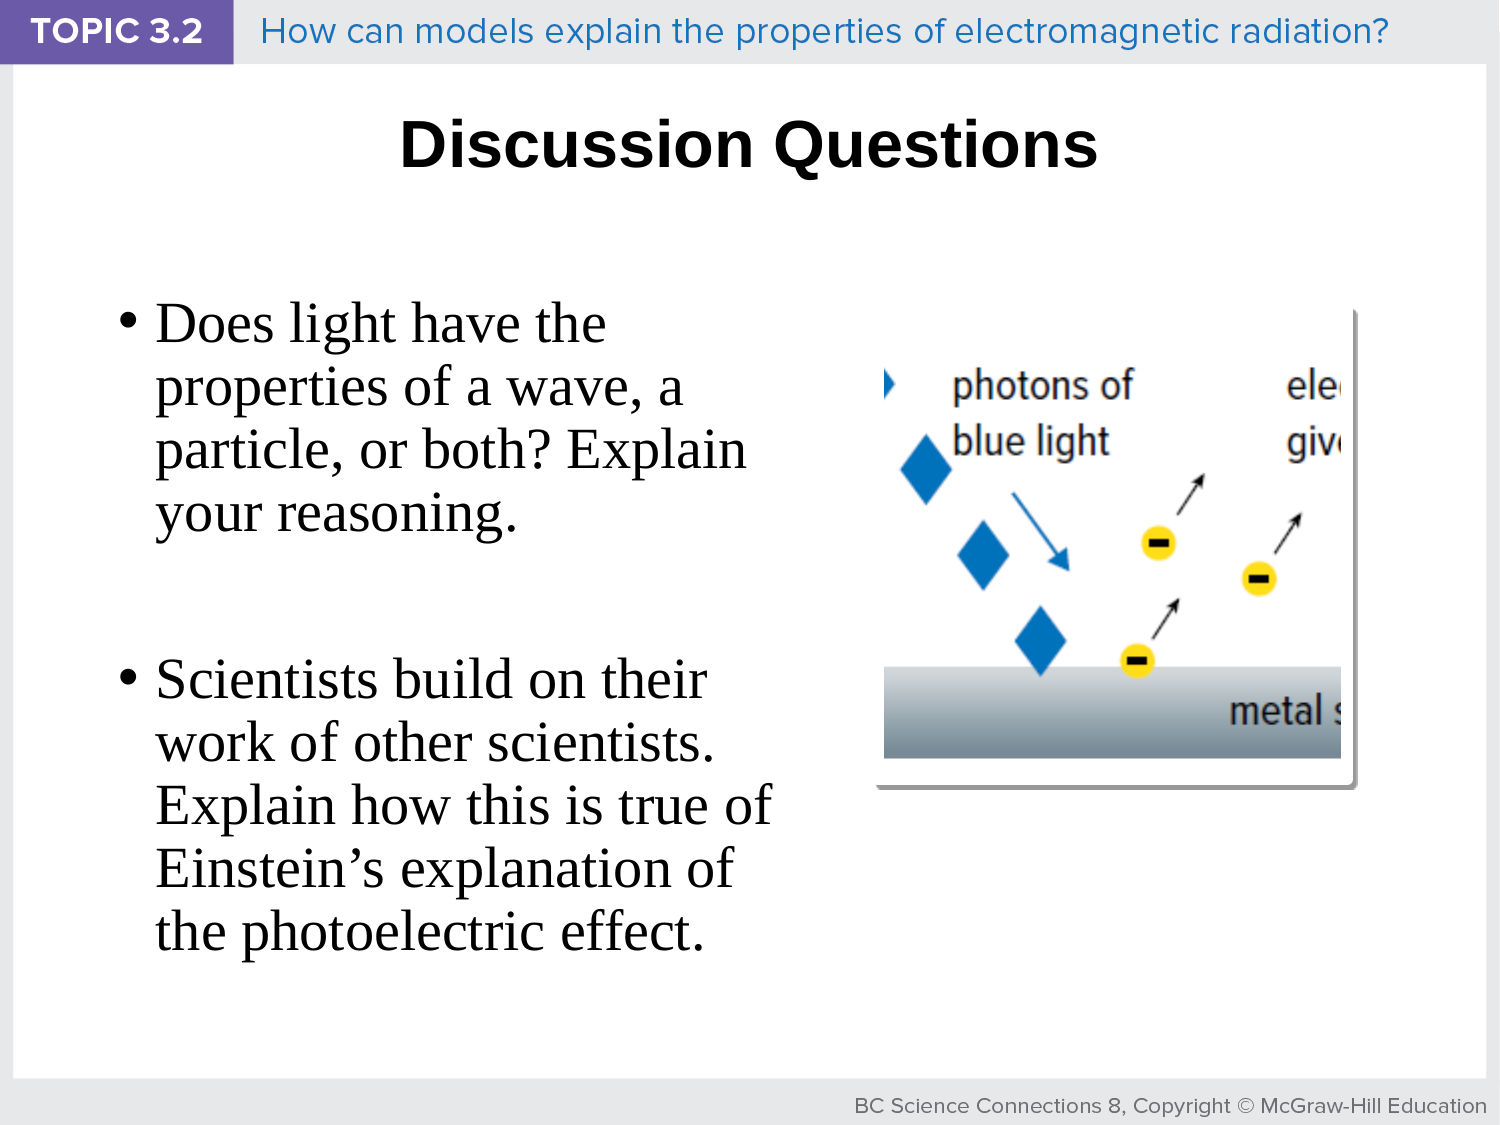

# Discussion Questions
Does light have the properties of a wave, a particle, or both? Explain your reasoning.
Scientists build on their work of other scientists. Explain how this is true of Einstein’s explanation of the photoelectric effect.